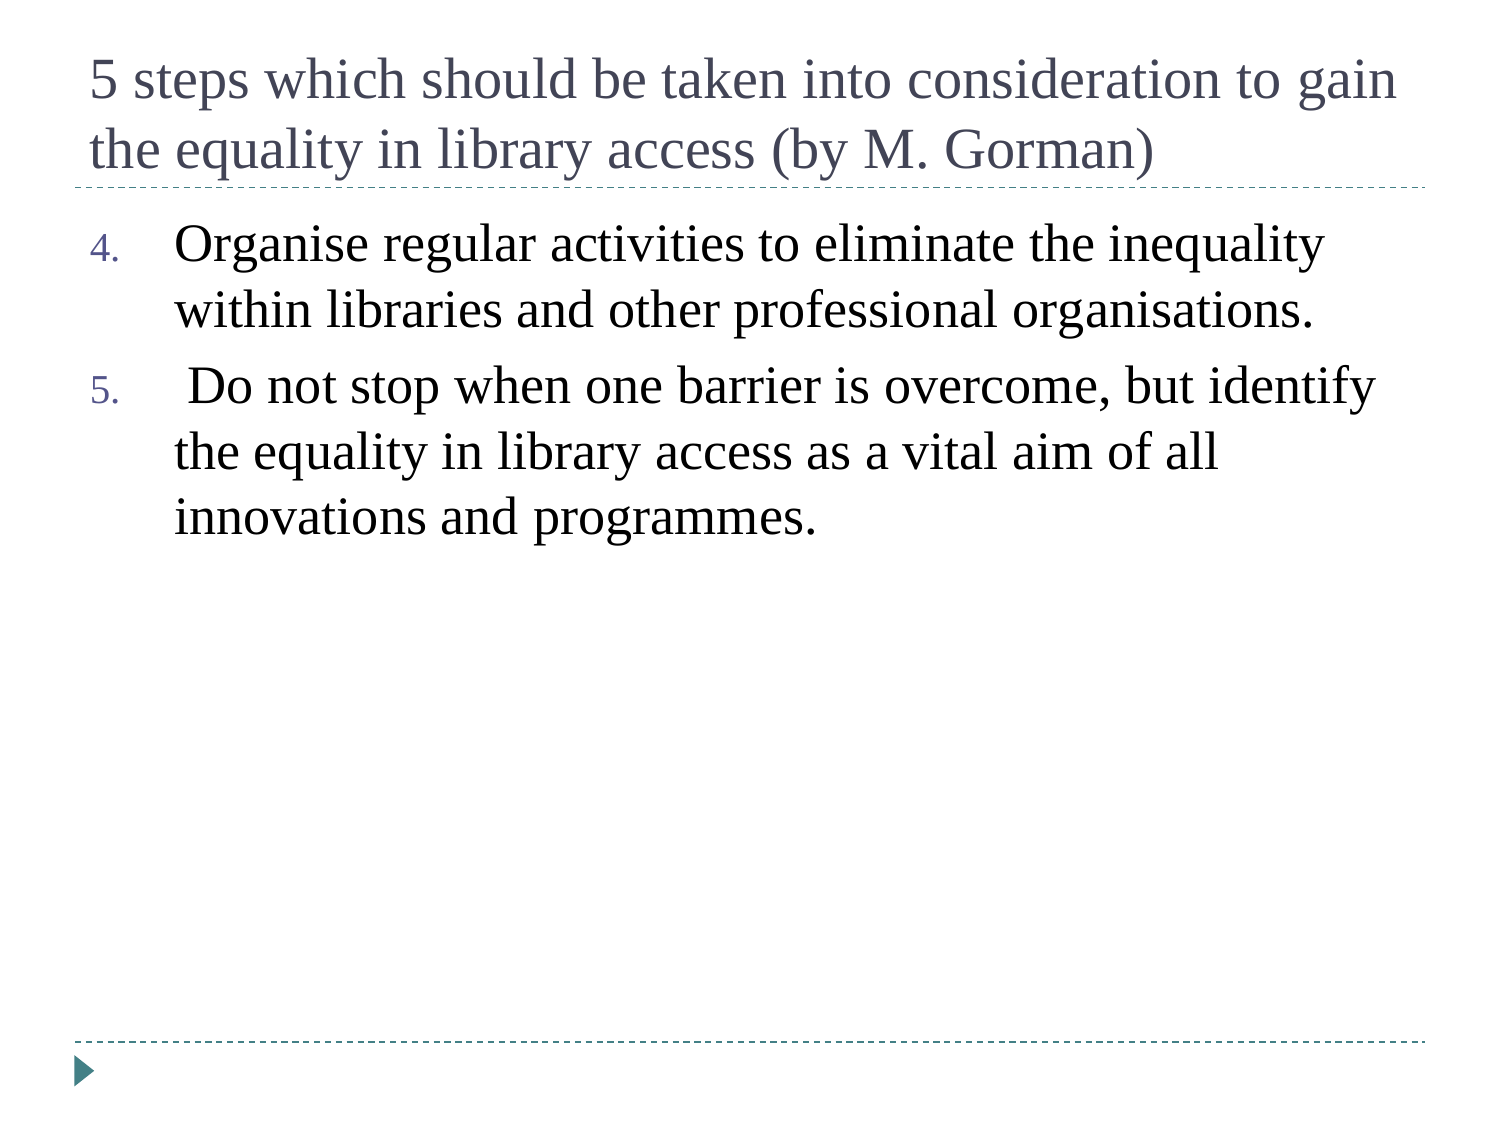

# 5 steps which should be taken into consideration to gain the equality in library access (by M. Gorman)
Organise regular activities to eliminate the inequality within libraries and other professional organisations.
 Do not stop when one barrier is overcome, but identify the equality in library access as a vital aim of all innovations and programmes.